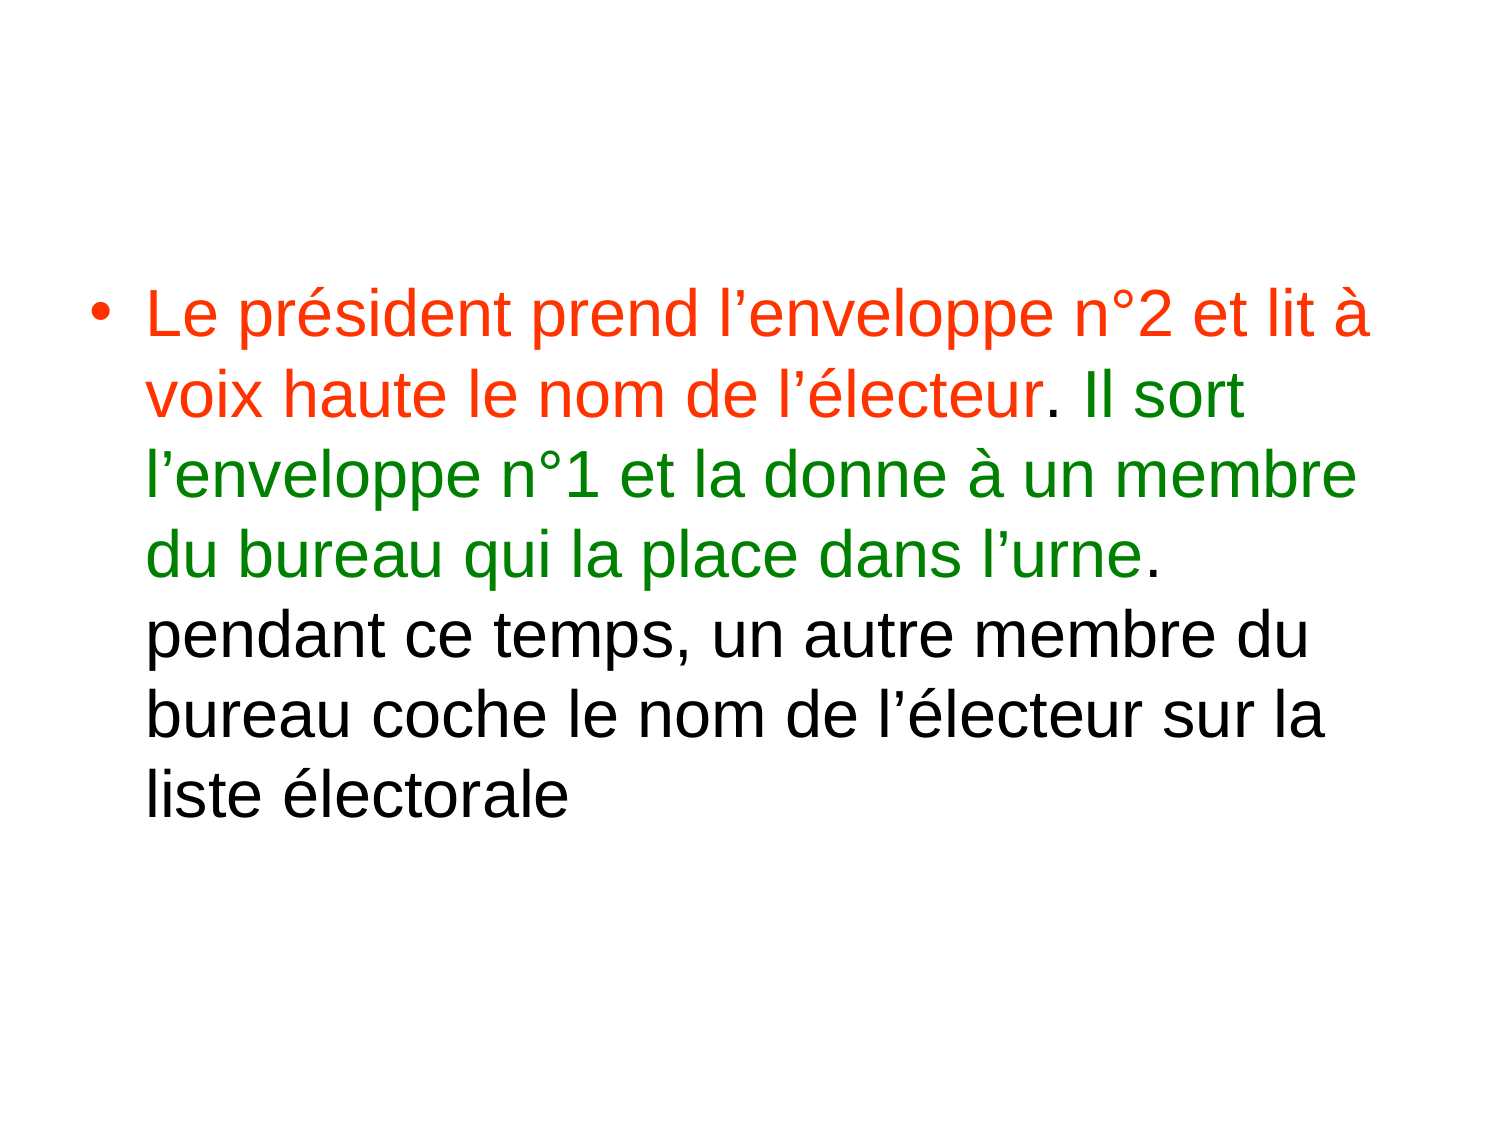

# Le président prend l’enveloppe n°2 et lit à voix haute le nom de l’électeur. Il sort l’enveloppe n°1 et la donne à un membre du bureau qui la place dans l’urne. pendant ce temps, un autre membre du bureau coche le nom de l’électeur sur la liste électorale